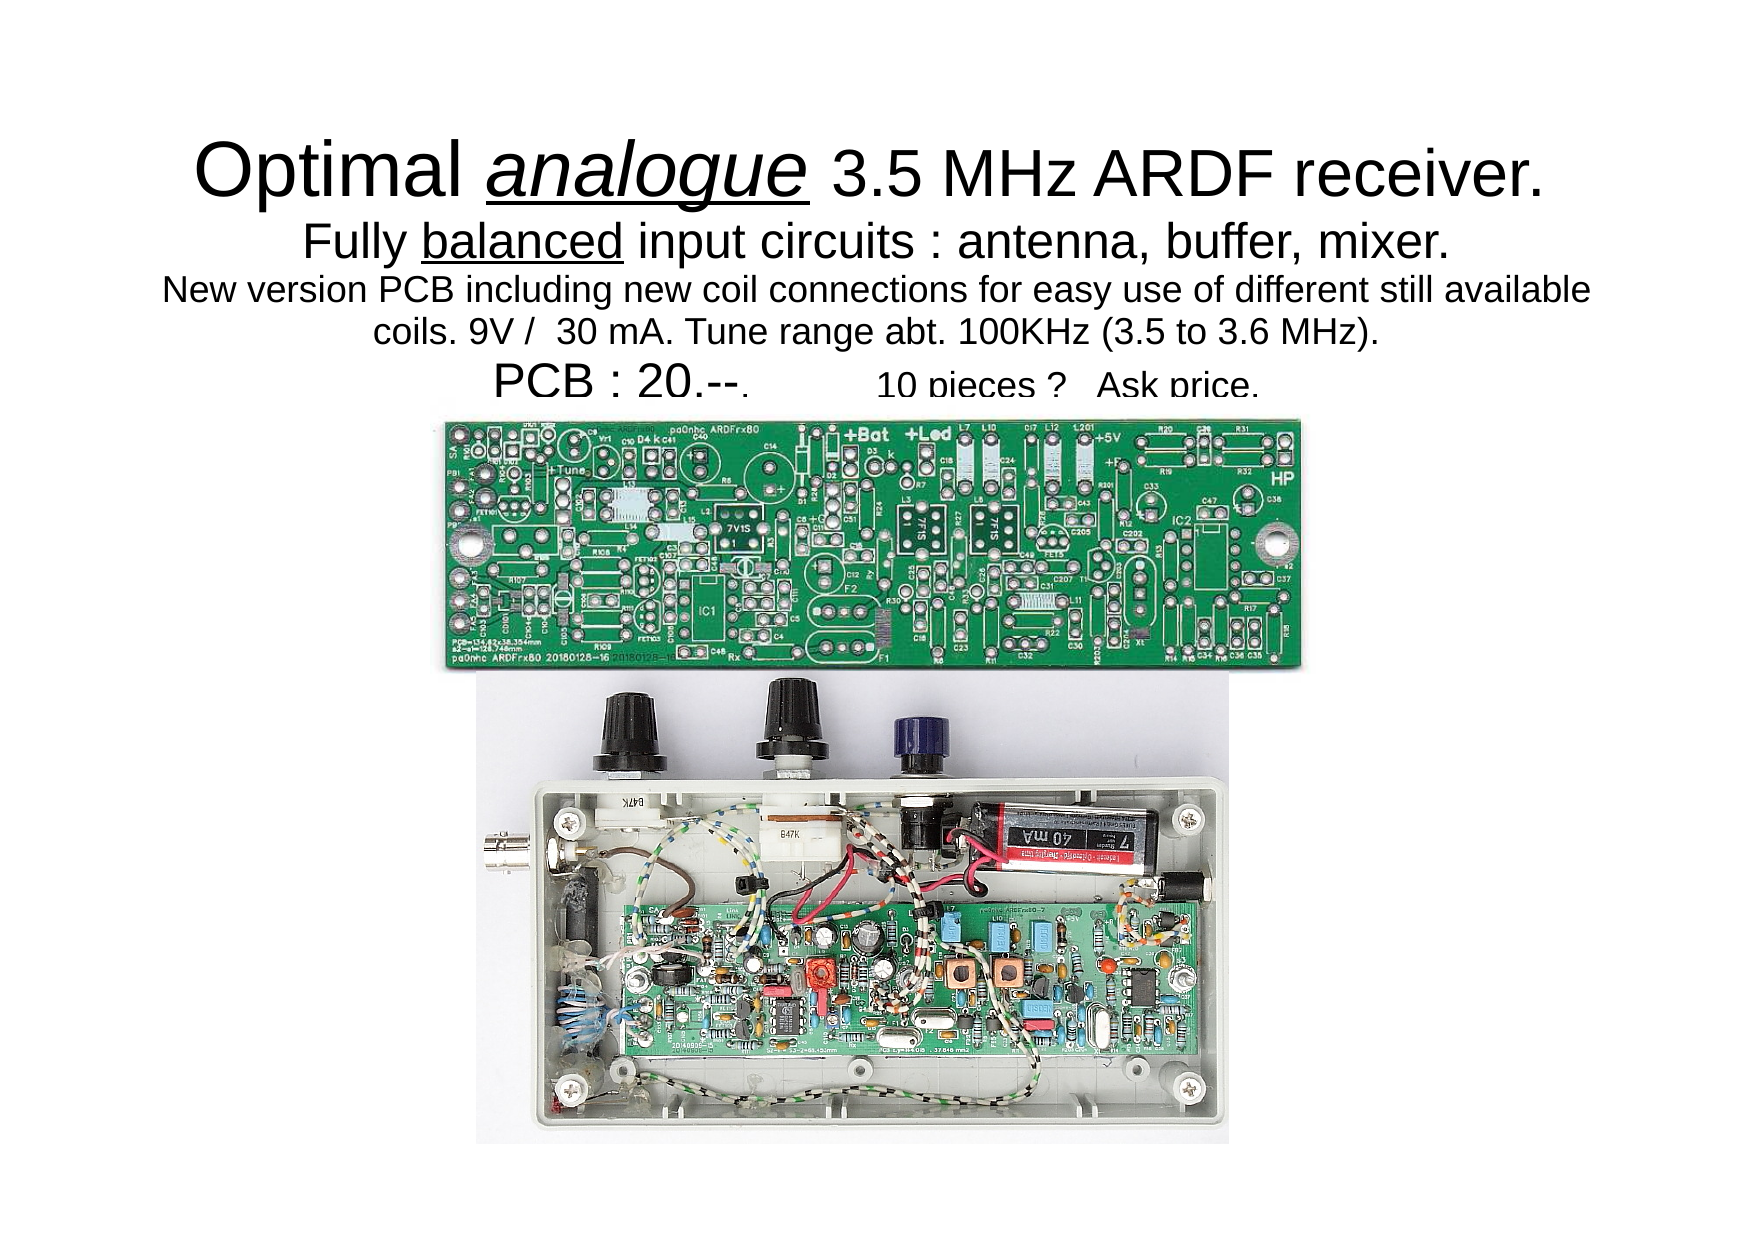

# Optimal analogue 3.5 MHz ARDF receiver. Fully balanced input circuits : antenna, buffer, mixer. New version PCB including new coil connections for easy use of different still available coils. 9V / 30 mA. Tune range abt. 100KHz (3.5 to 3.6 MHz). PCB : 20.--. 10 pieces ? Ask price.